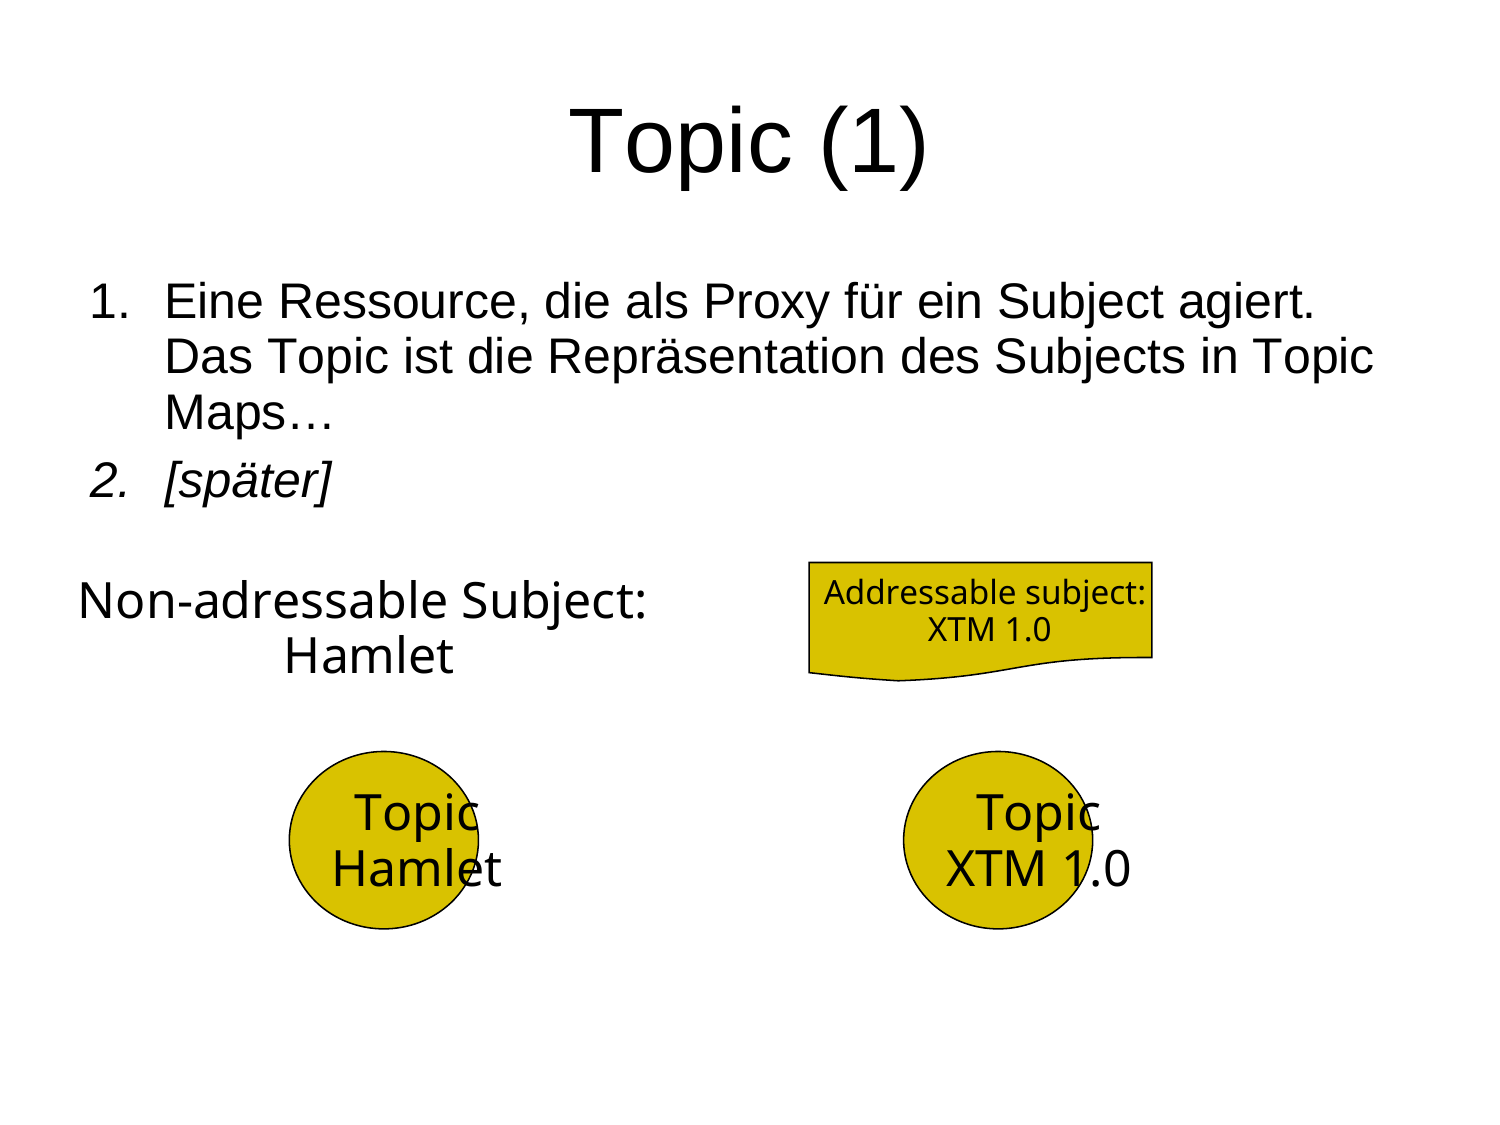

# Topic (1)
Eine Ressource, die als Proxy für ein Subject agiert. Das Topic ist die Repräsentation des Subjects in Topic Maps…
[später]
Non-adressable Subject:
Hamlet
Addressable subject:
XTM 1.0
Topic
Hamlet
Topic
XTM 1.0